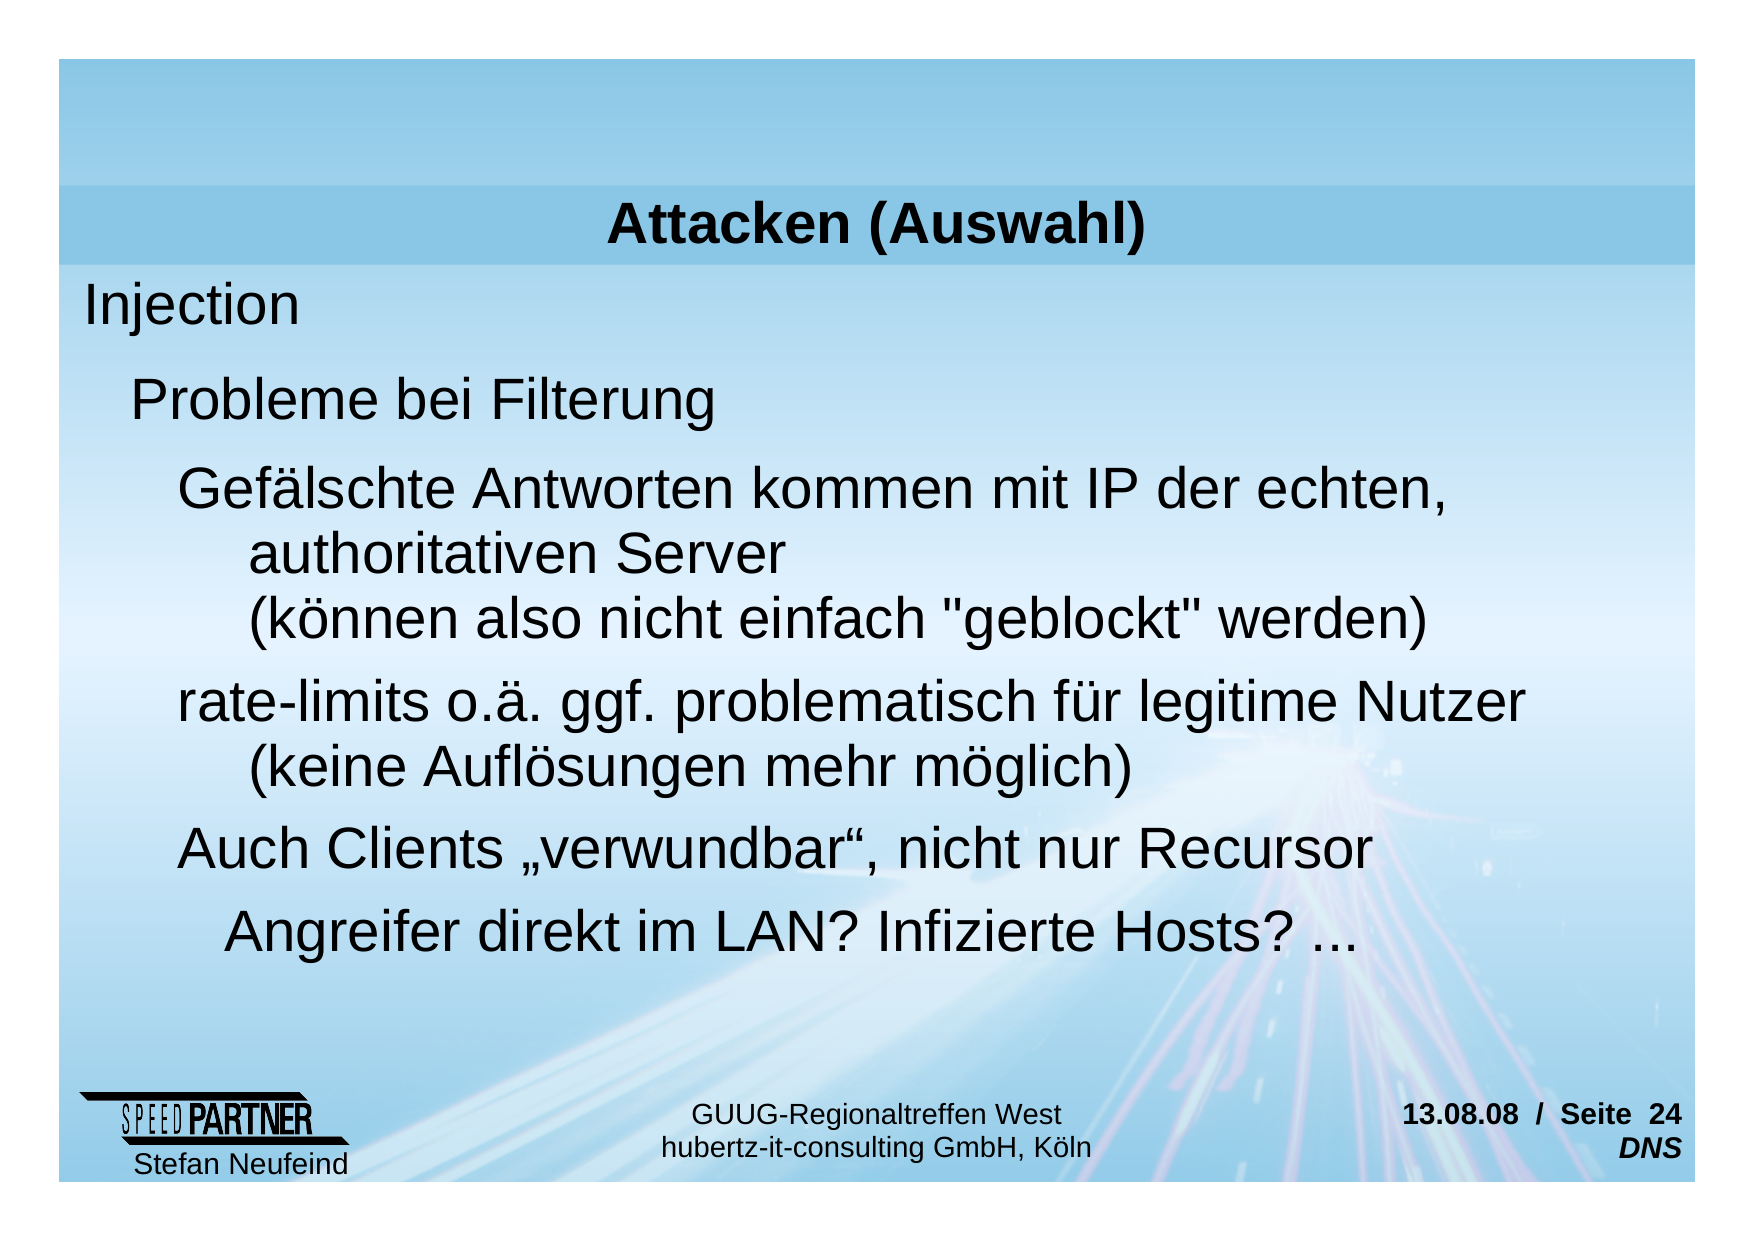

# Attacken (Auswahl)
Injection
Probleme bei Filterung
Gefälschte Antworten kommen mit IP der echten, authoritativen Server
(können also nicht einfach "geblockt" werden)
rate-limits o.ä. ggf. problematisch für legitime Nutzer
(keine Auflösungen mehr möglich)
Auch Clients „verwundbar“, nicht nur Recursor
Angreifer direkt im LAN? Infizierte Hosts? ...